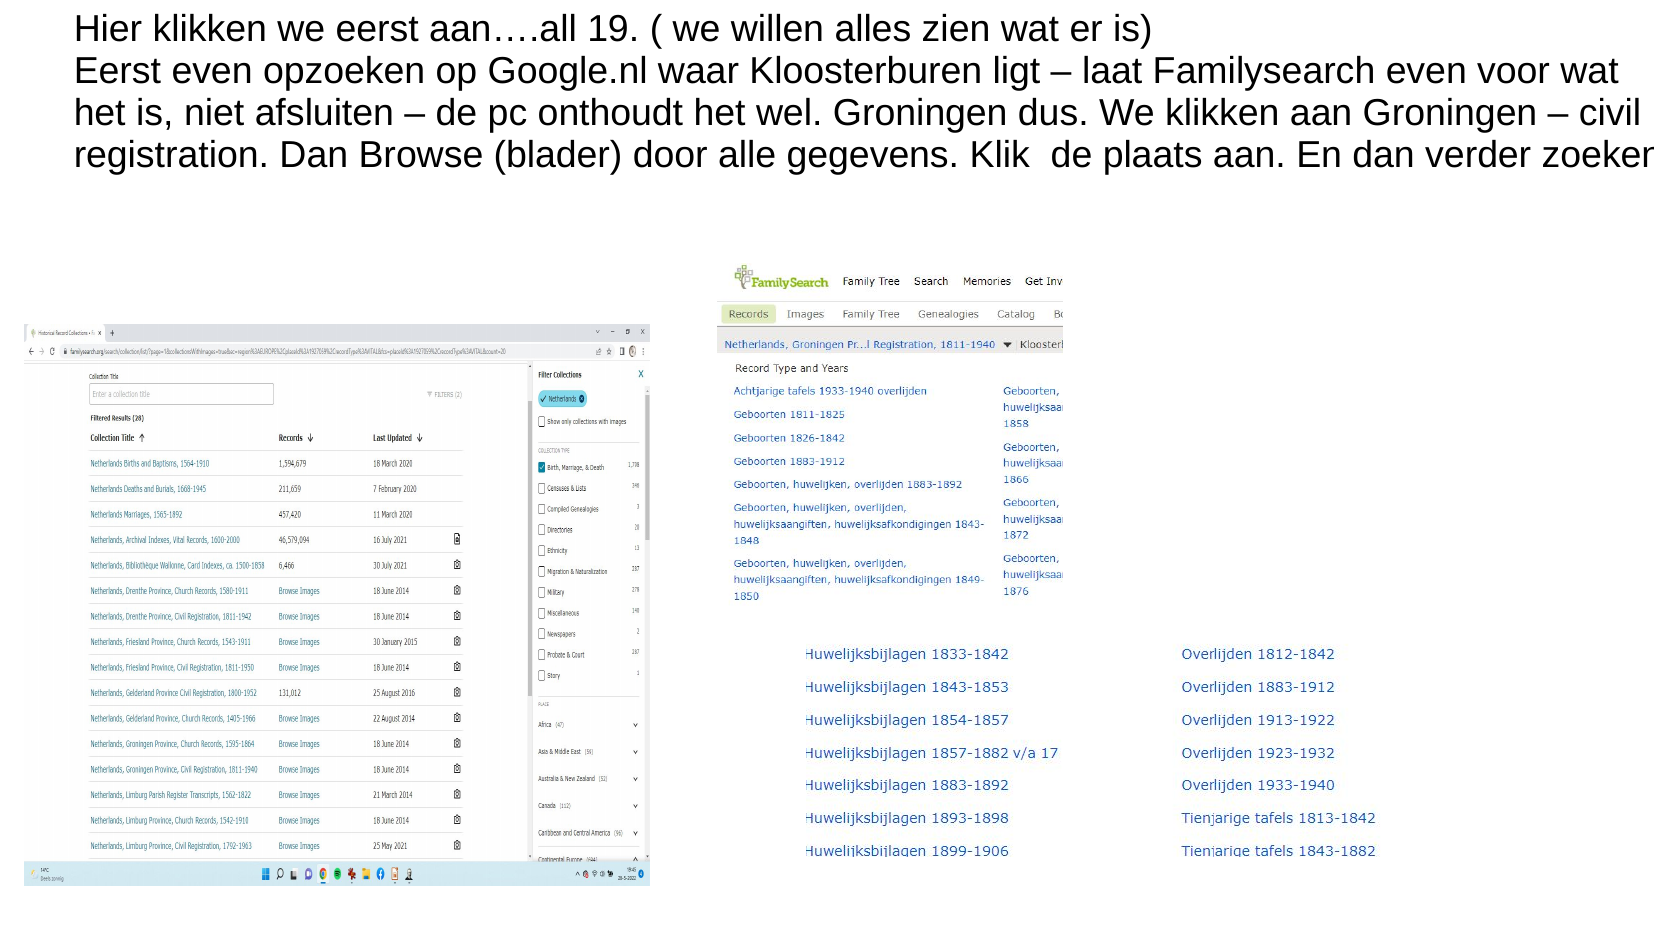

Hier klikken we eerst aan….all 19. ( we willen alles zien wat er is)
Eerst even opzoeken op Google.nl waar Kloosterburen ligt – laat Familysearch even voor wat het is, niet afsluiten – de pc onthoudt het wel. Groningen dus. We klikken aan Groningen – civil registration. Dan Browse (blader) door alle gegevens. Klik de plaats aan. En dan verder zoeken